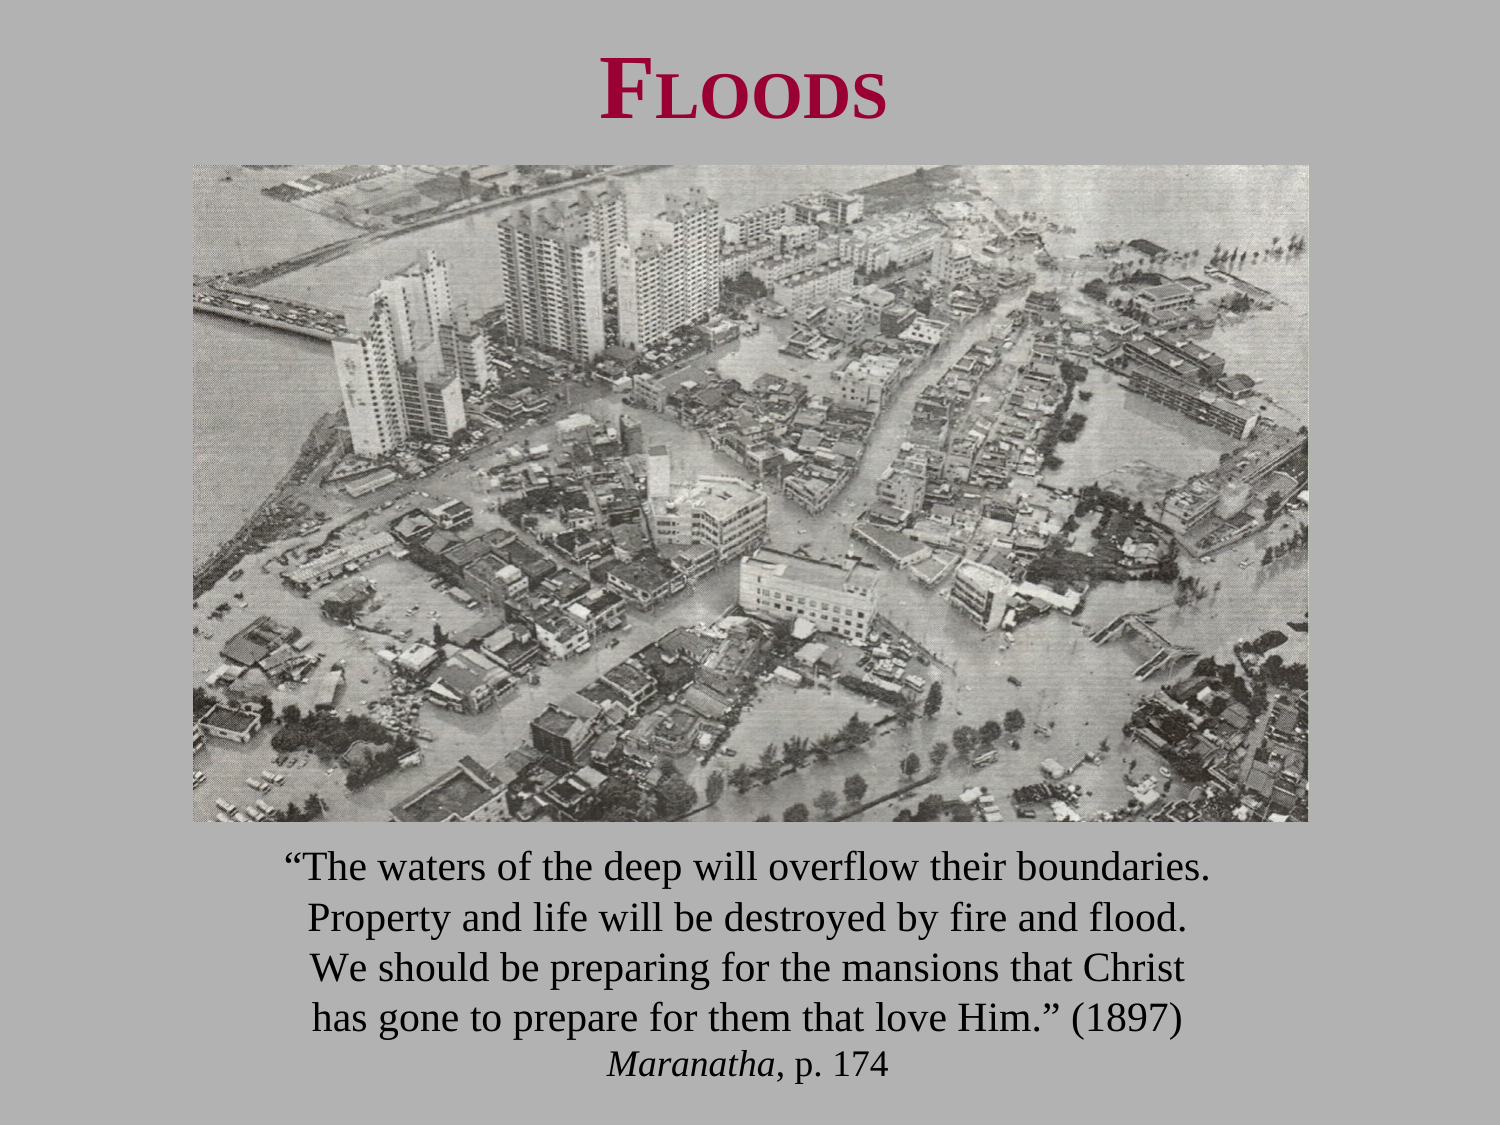

FLOODS
“The waters of the deep will overflow their boundaries.
Property and life will be destroyed by fire and flood.
We should be preparing for the mansions that Christ
has gone to prepare for them that love Him.” (1897)
Maranatha, p. 174